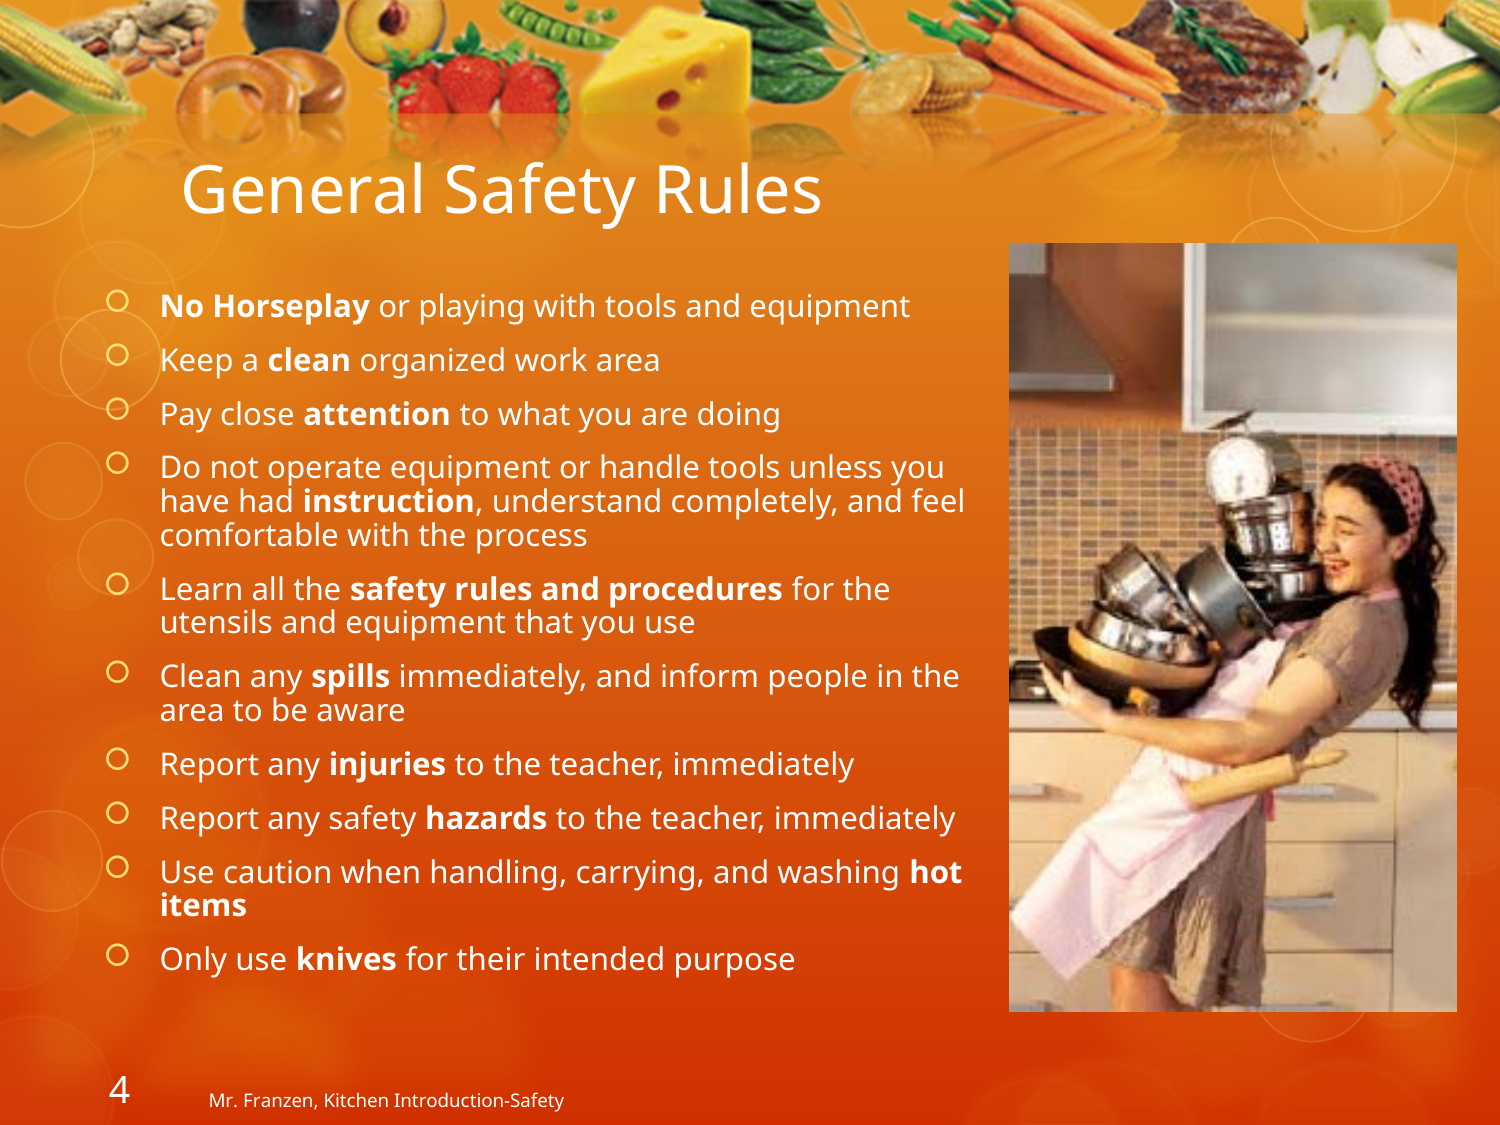

# General Safety Rules
No Horseplay or playing with tools and equipment
Keep a clean organized work area
Pay close attention to what you are doing
Do not operate equipment or handle tools unless you have had instruction, understand completely, and feel comfortable with the process
Learn all the safety rules and procedures for the utensils and equipment that you use
Clean any spills immediately, and inform people in the area to be aware
Report any injuries to the teacher, immediately
Report any safety hazards to the teacher, immediately
Use caution when handling, carrying, and washing hot items
Only use knives for their intended purpose
Mr. Franzen, Kitchen Introduction-Safety